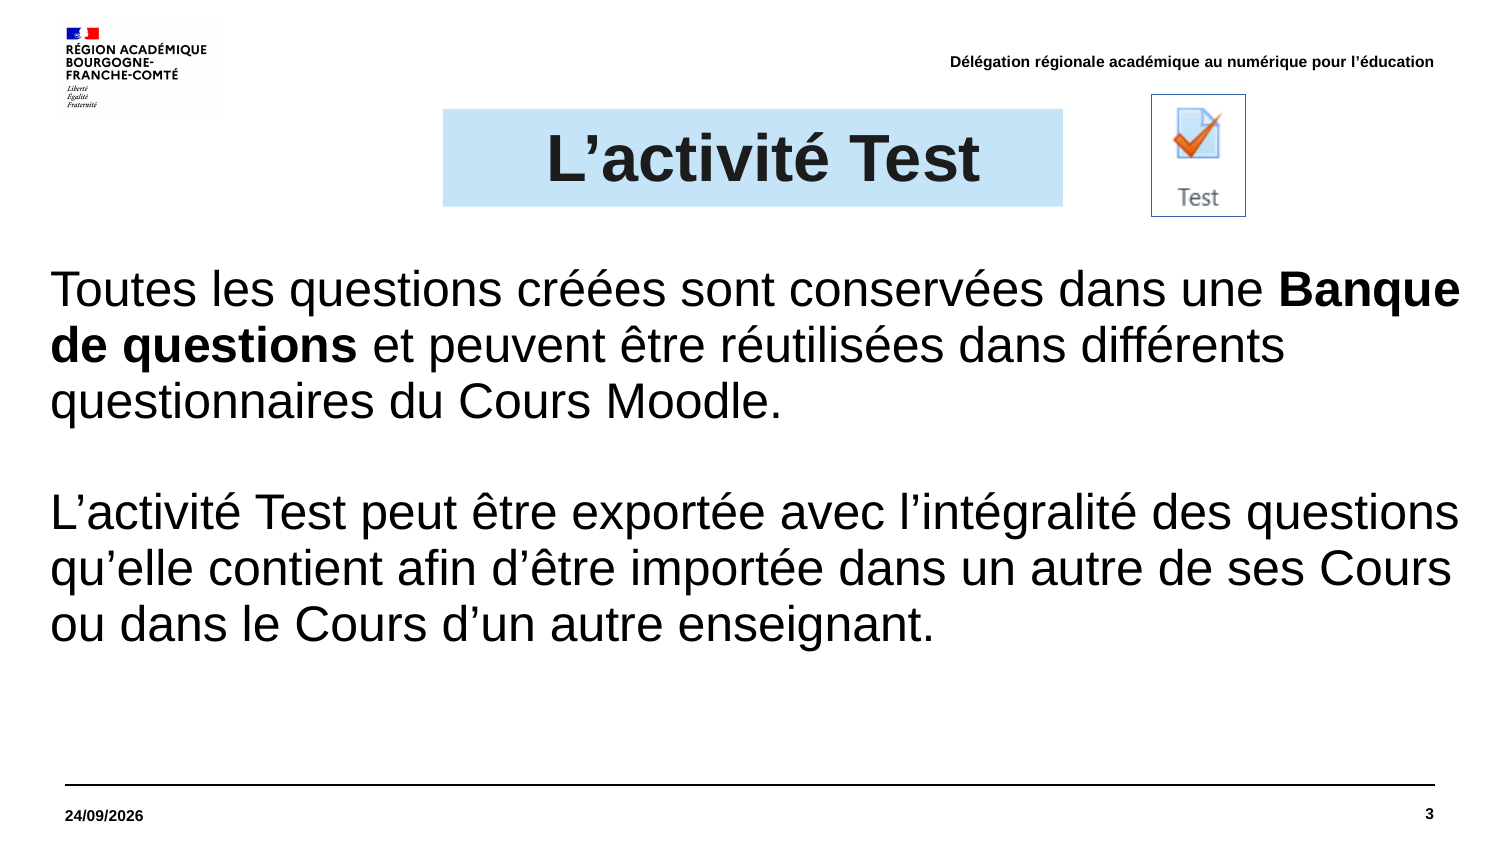

Délégation régionale académique au numérique pour l’éducation
L’activité Test
Toutes les questions créées sont conservées dans une Banque de questions et peuvent être réutilisées dans différents questionnaires du Cours Moodle.
L’activité Test peut être exportée avec l’intégralité des questions qu’elle contient afin d’être importée dans un autre de ses Cours ou dans le Cours d’un autre enseignant.